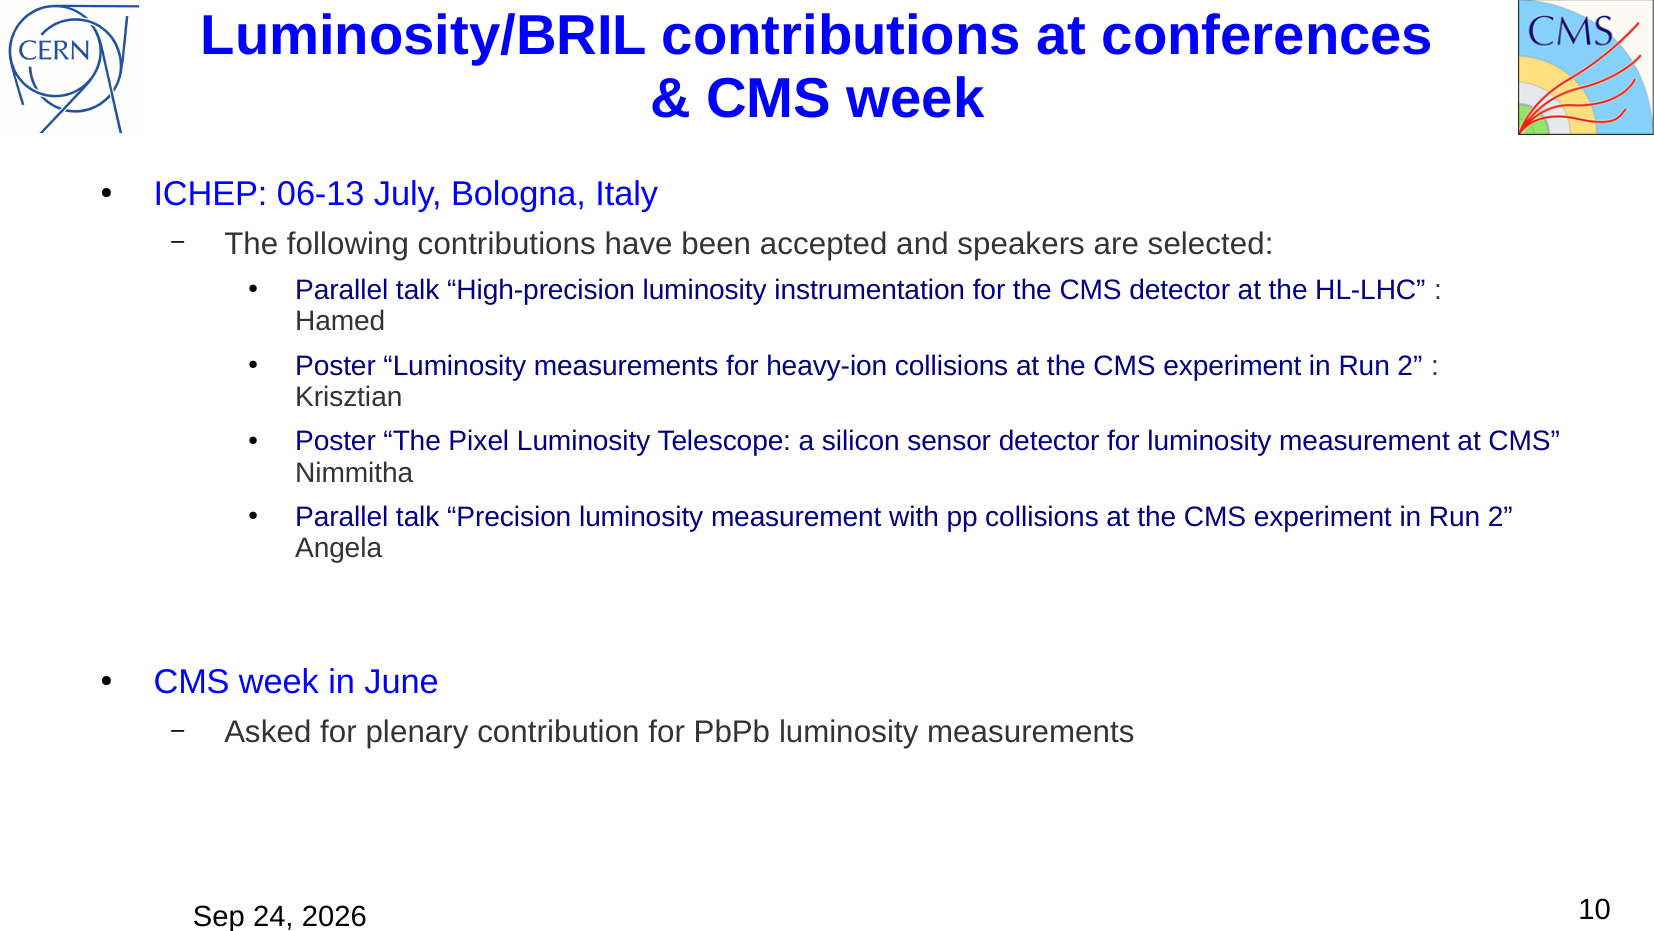

# Luminosity/BRIL contributions at conferences & CMS week
ICHEP: 06-13 July, Bologna, Italy
The following contributions have been accepted and speakers are selected:
Parallel talk “High-precision luminosity instrumentation for the CMS detector at the HL-LHC” :
Hamed
Poster “Luminosity measurements for heavy-ion collisions at the CMS experiment in Run 2” :
Krisztian
Poster “The Pixel Luminosity Telescope: a silicon sensor detector for luminosity measurement at CMS”
Nimmitha
Parallel talk “Precision luminosity measurement with pp collisions at the CMS experiment in Run 2”Angela
CMS week in June
Asked for plenary contribution for PbPb luminosity measurements